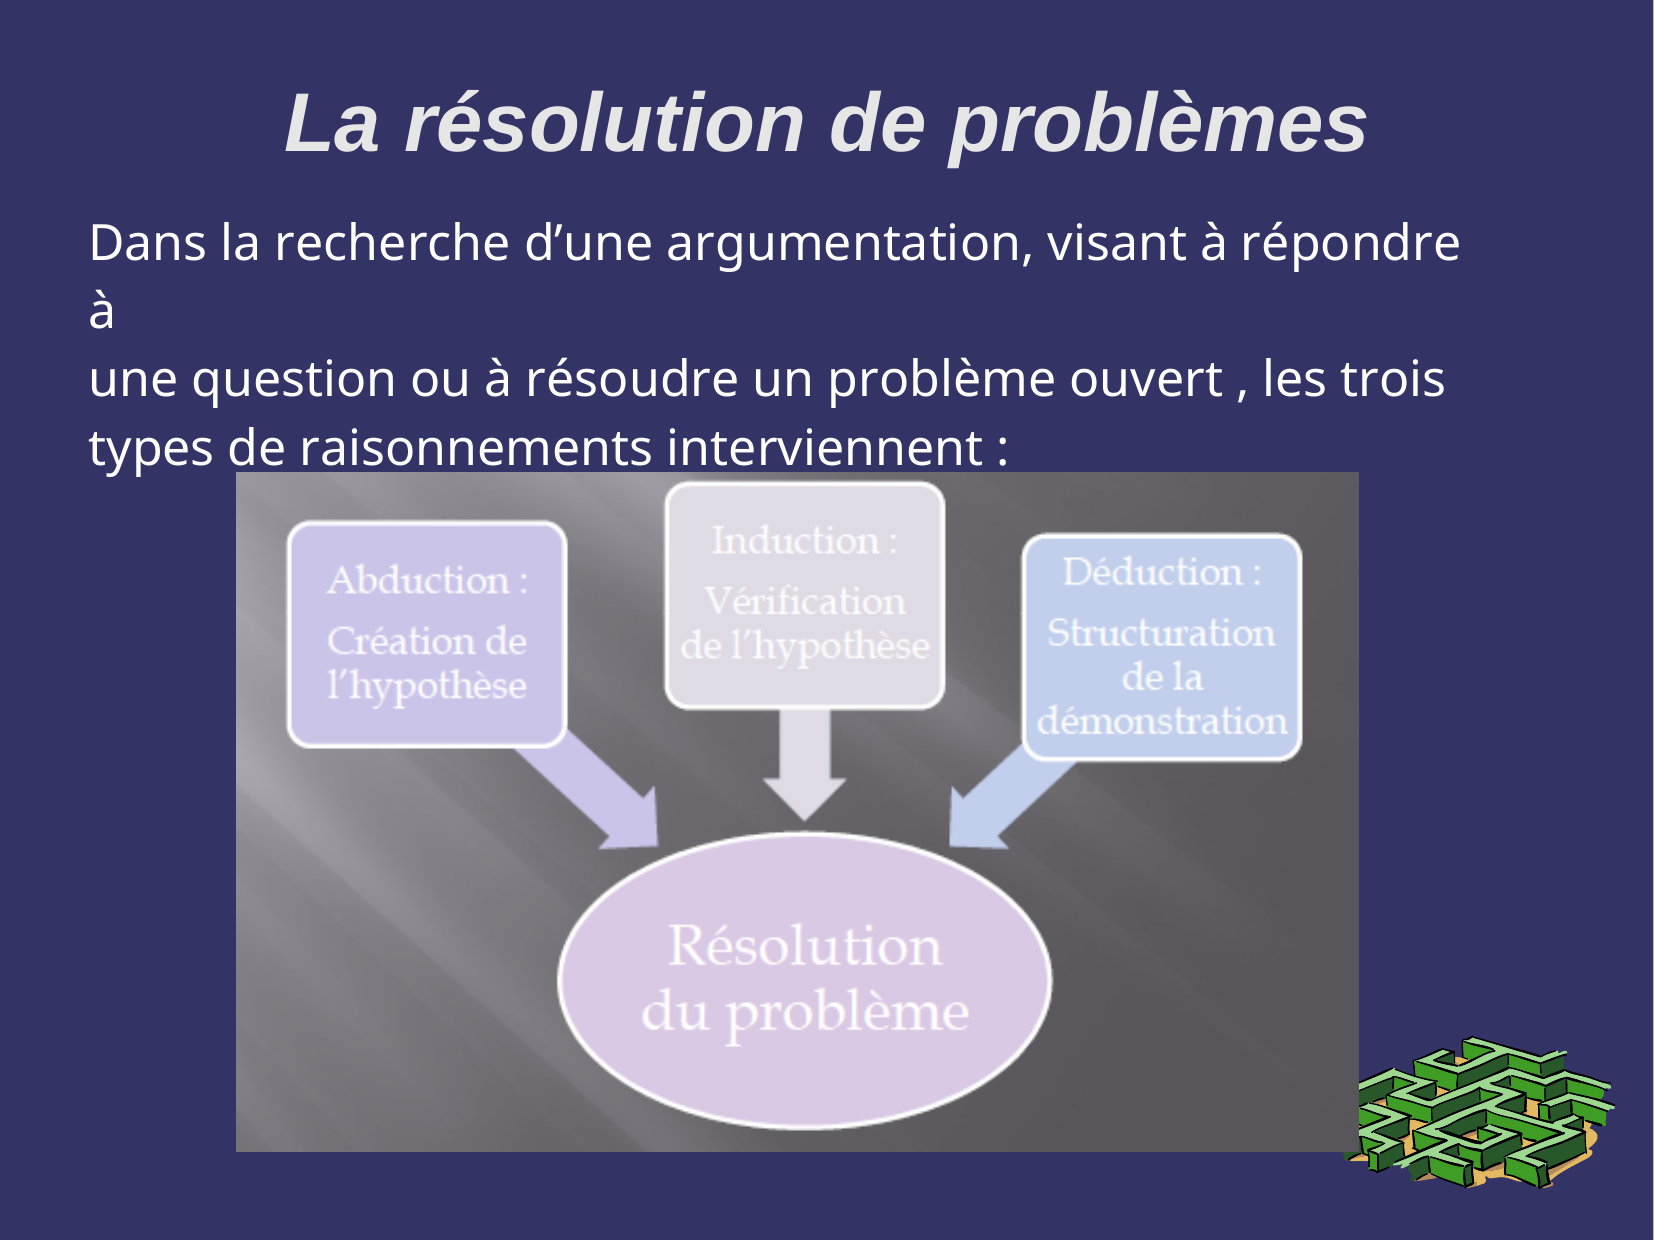

# La résolution de problèmes
Dans la recherche d’une argumentation, visant à répondre à
une question ou à résoudre un problème ouvert , les trois
types de raisonnements interviennent :